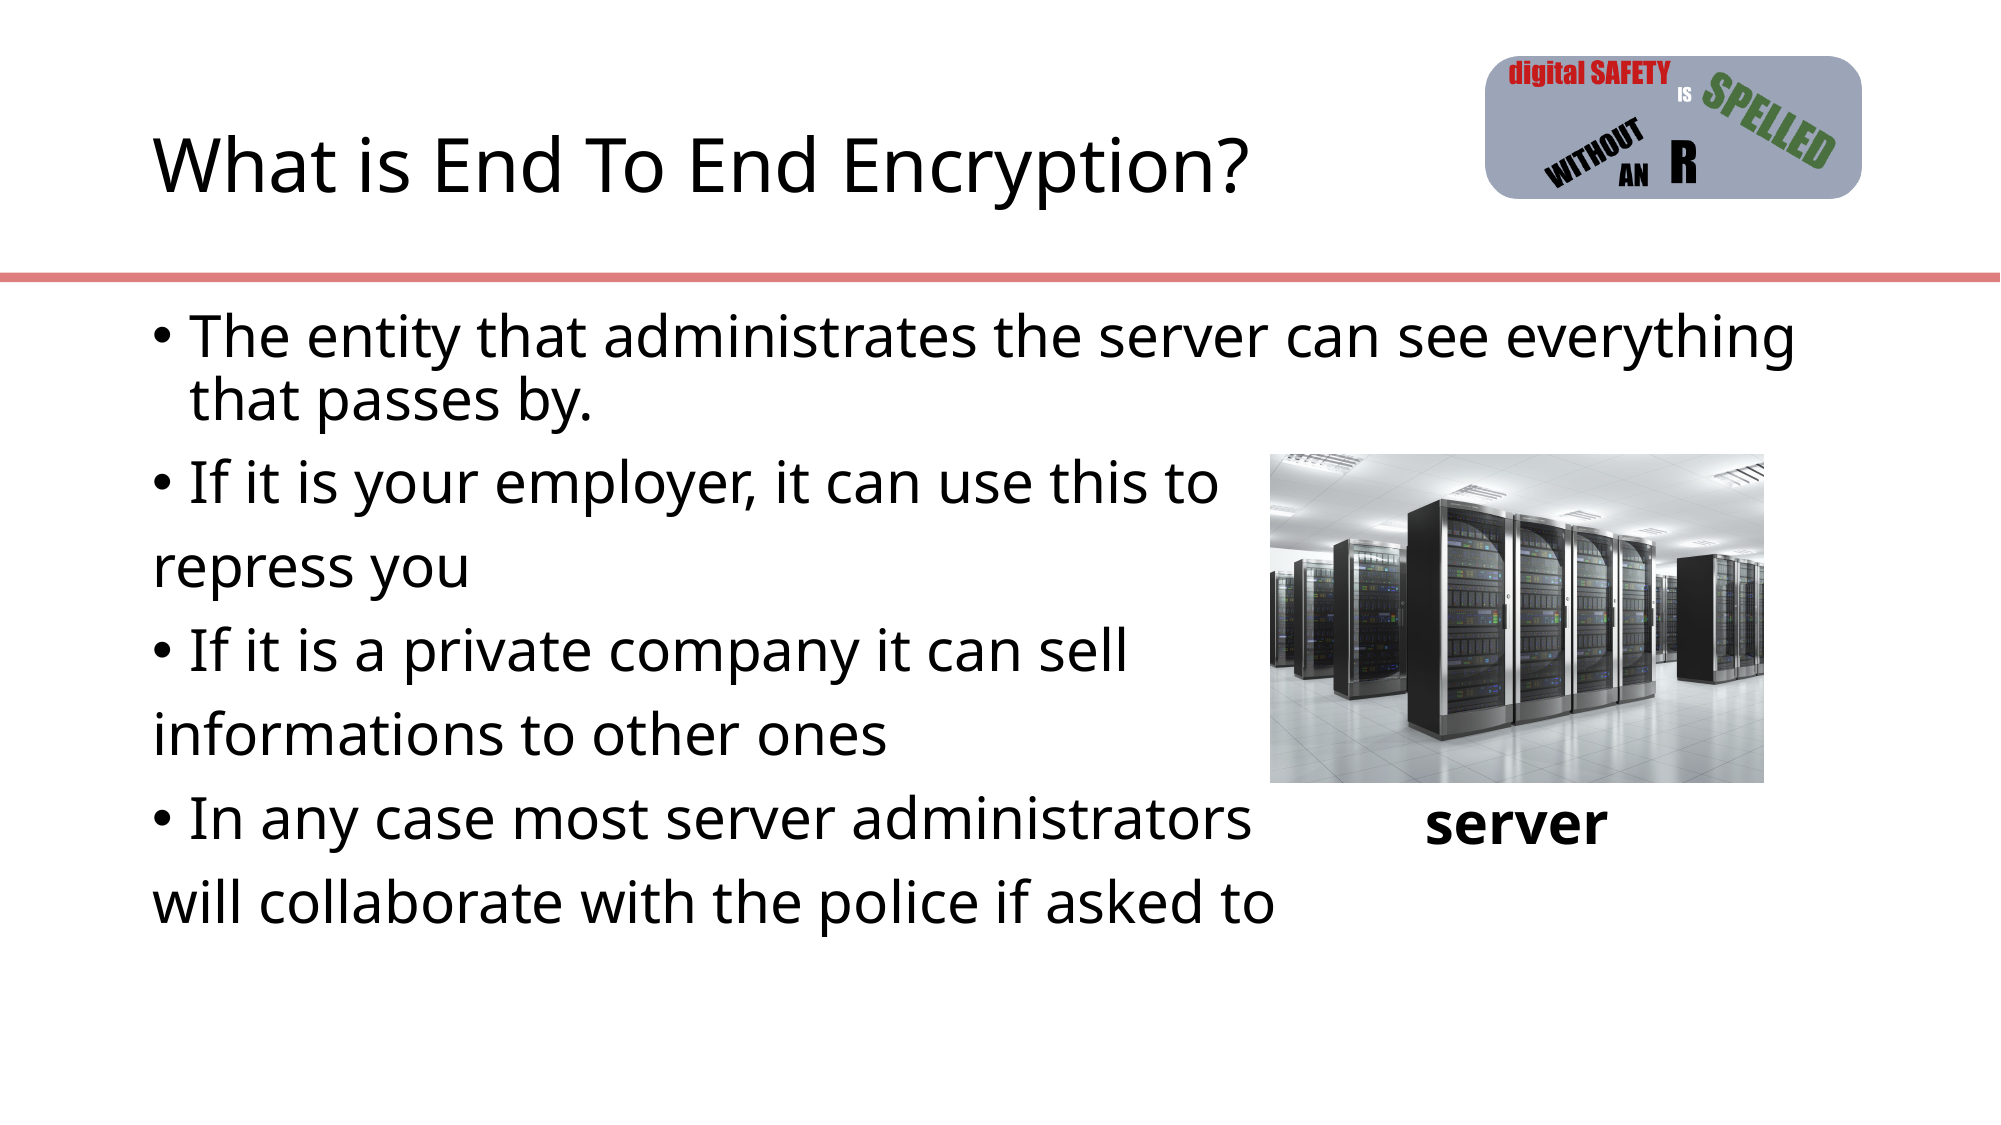

# What is End To End Encryption?
The entity that administrates the server can see everything that passes by.
If it is your employer, it can use this to
repress you
If it is a private company it can sell
informations to other ones
In any case most server administrators
will collaborate with the police if asked to
server